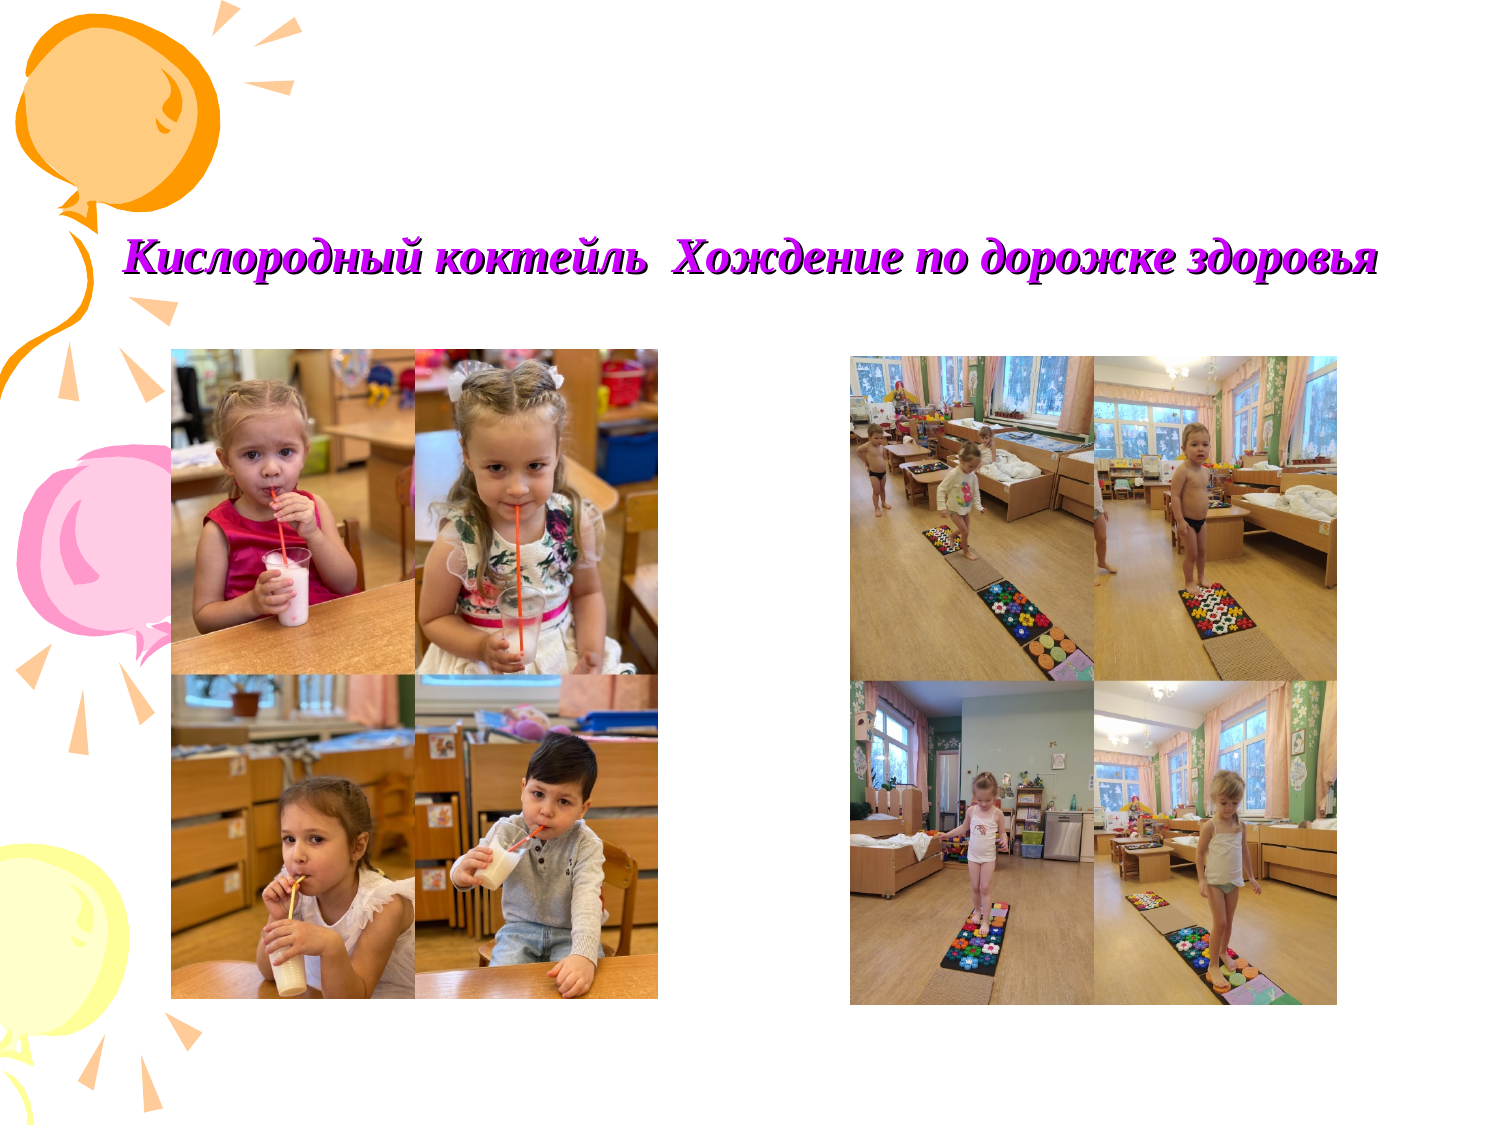

# Кислородный коктейль Хождение по дорожке здоровья